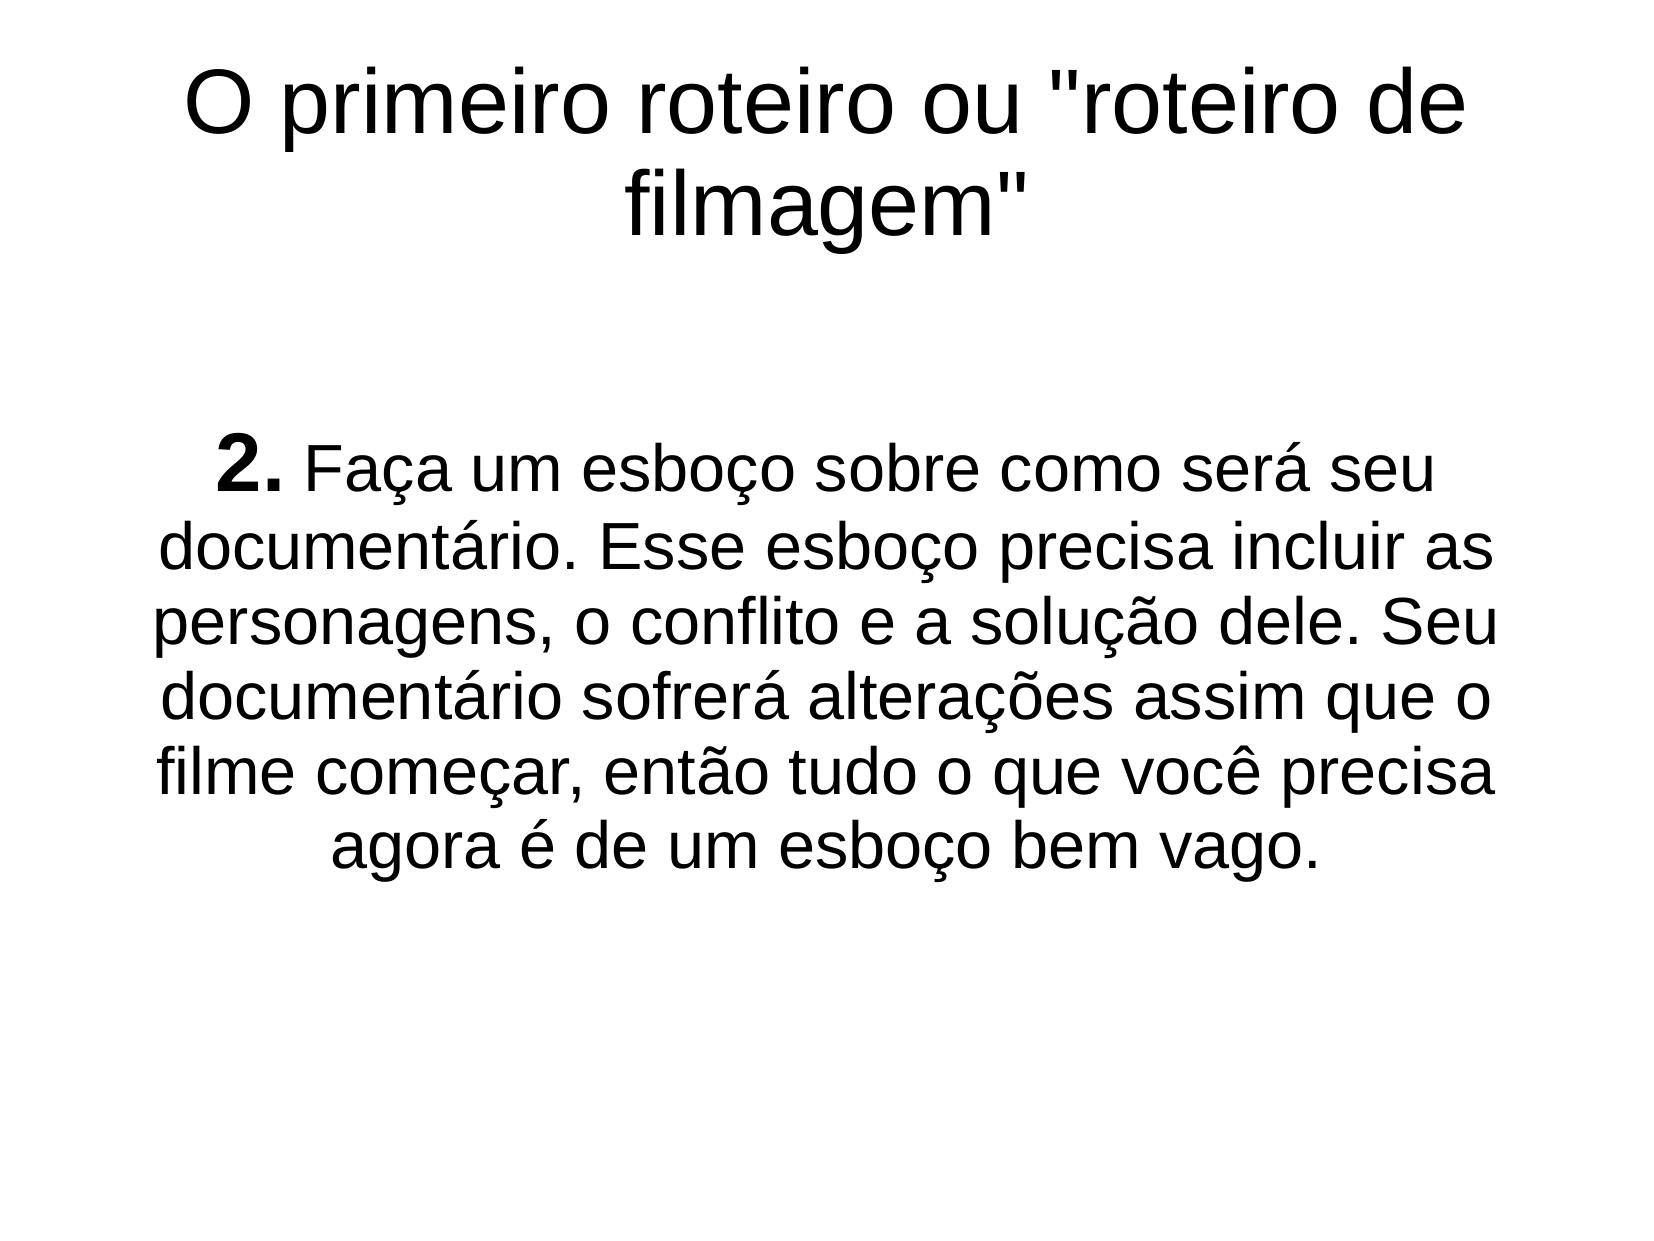

# O primeiro roteiro ou "roteiro de filmagem"
2. Faça um esboço sobre como será seu documentário. Esse esboço precisa incluir as personagens, o conflito e a solução dele. Seu documentário sofrerá alterações assim que o filme começar, então tudo o que você precisa agora é de um esboço bem vago.